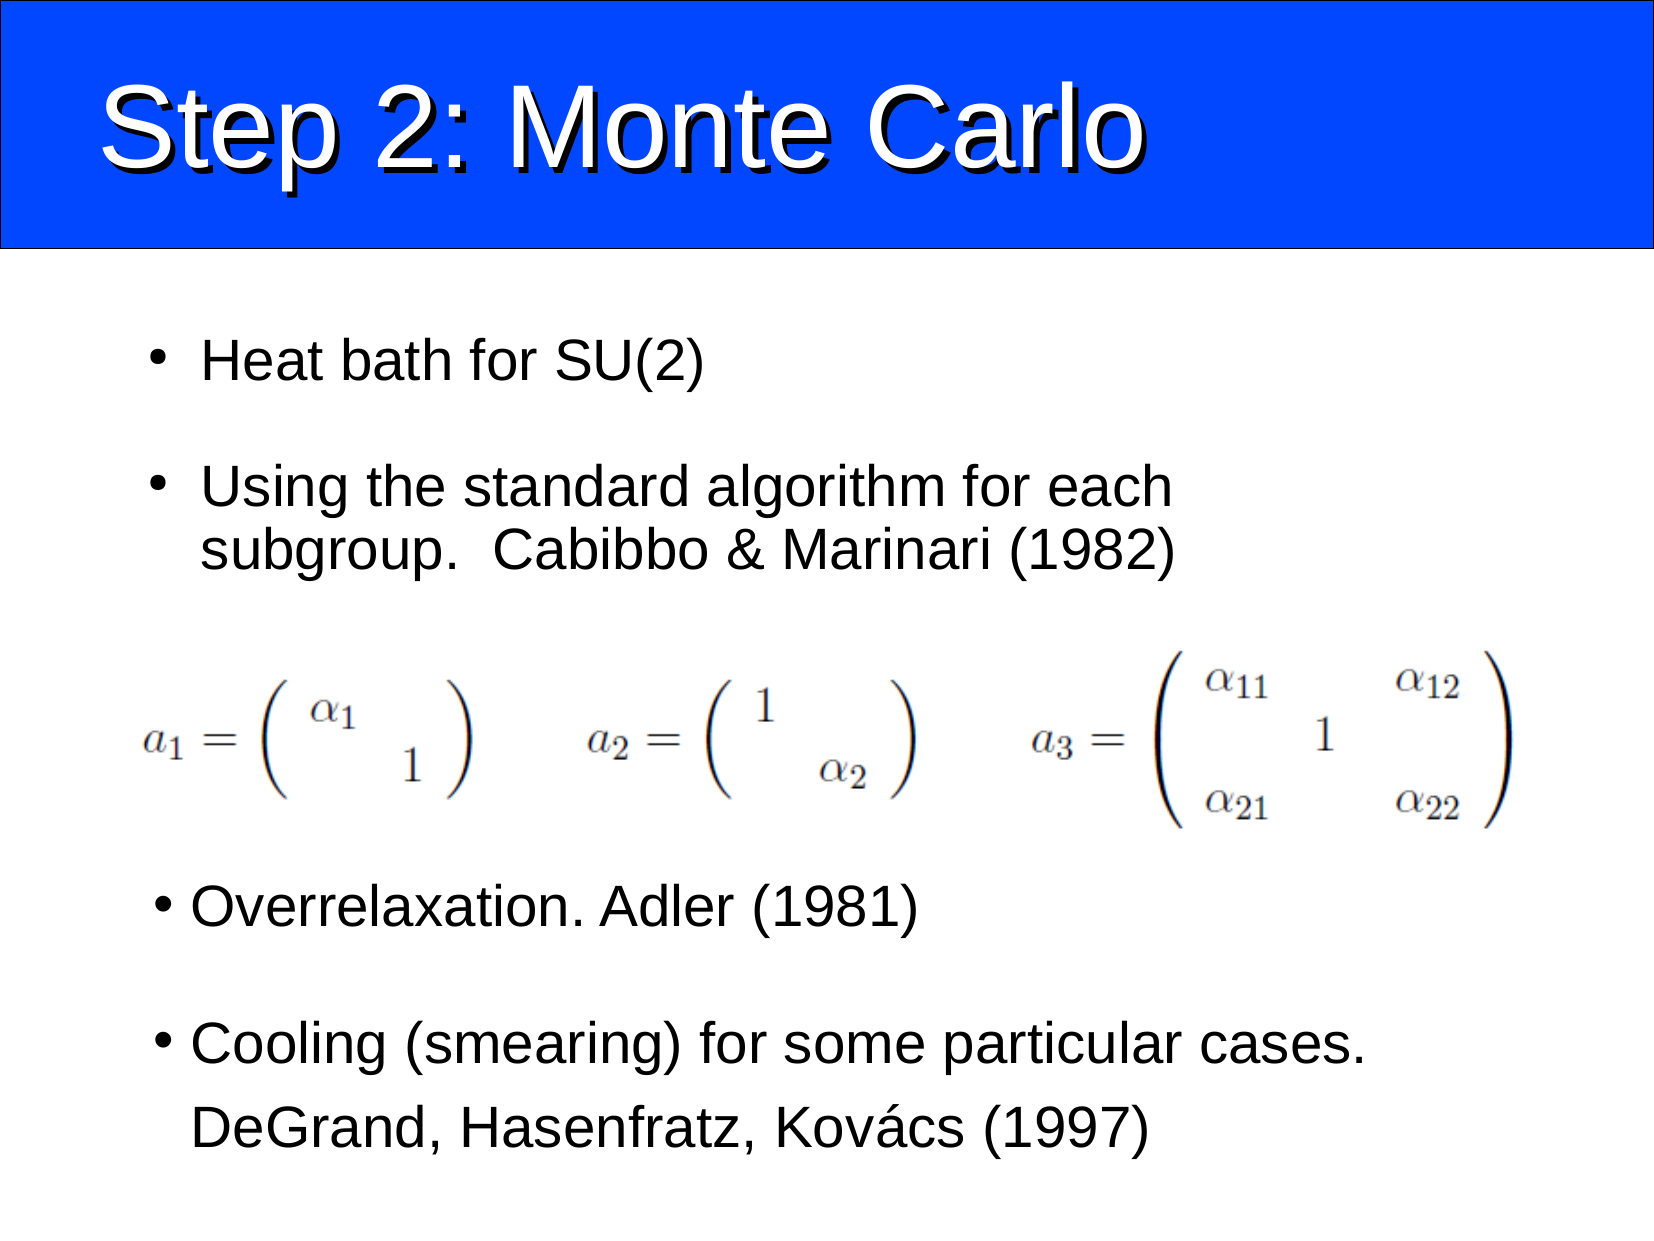

Step 2: Monte Carlo
# Heat bath for SU(2)‏
Using the standard algorithm for each subgroup. Cabibbo & Marinari (1982)‏
 Overrelaxation. Adler (1981)‏
 Cooling (smearing) for some particular cases.
 DeGrand, Hasenfratz, Kovács (1997)